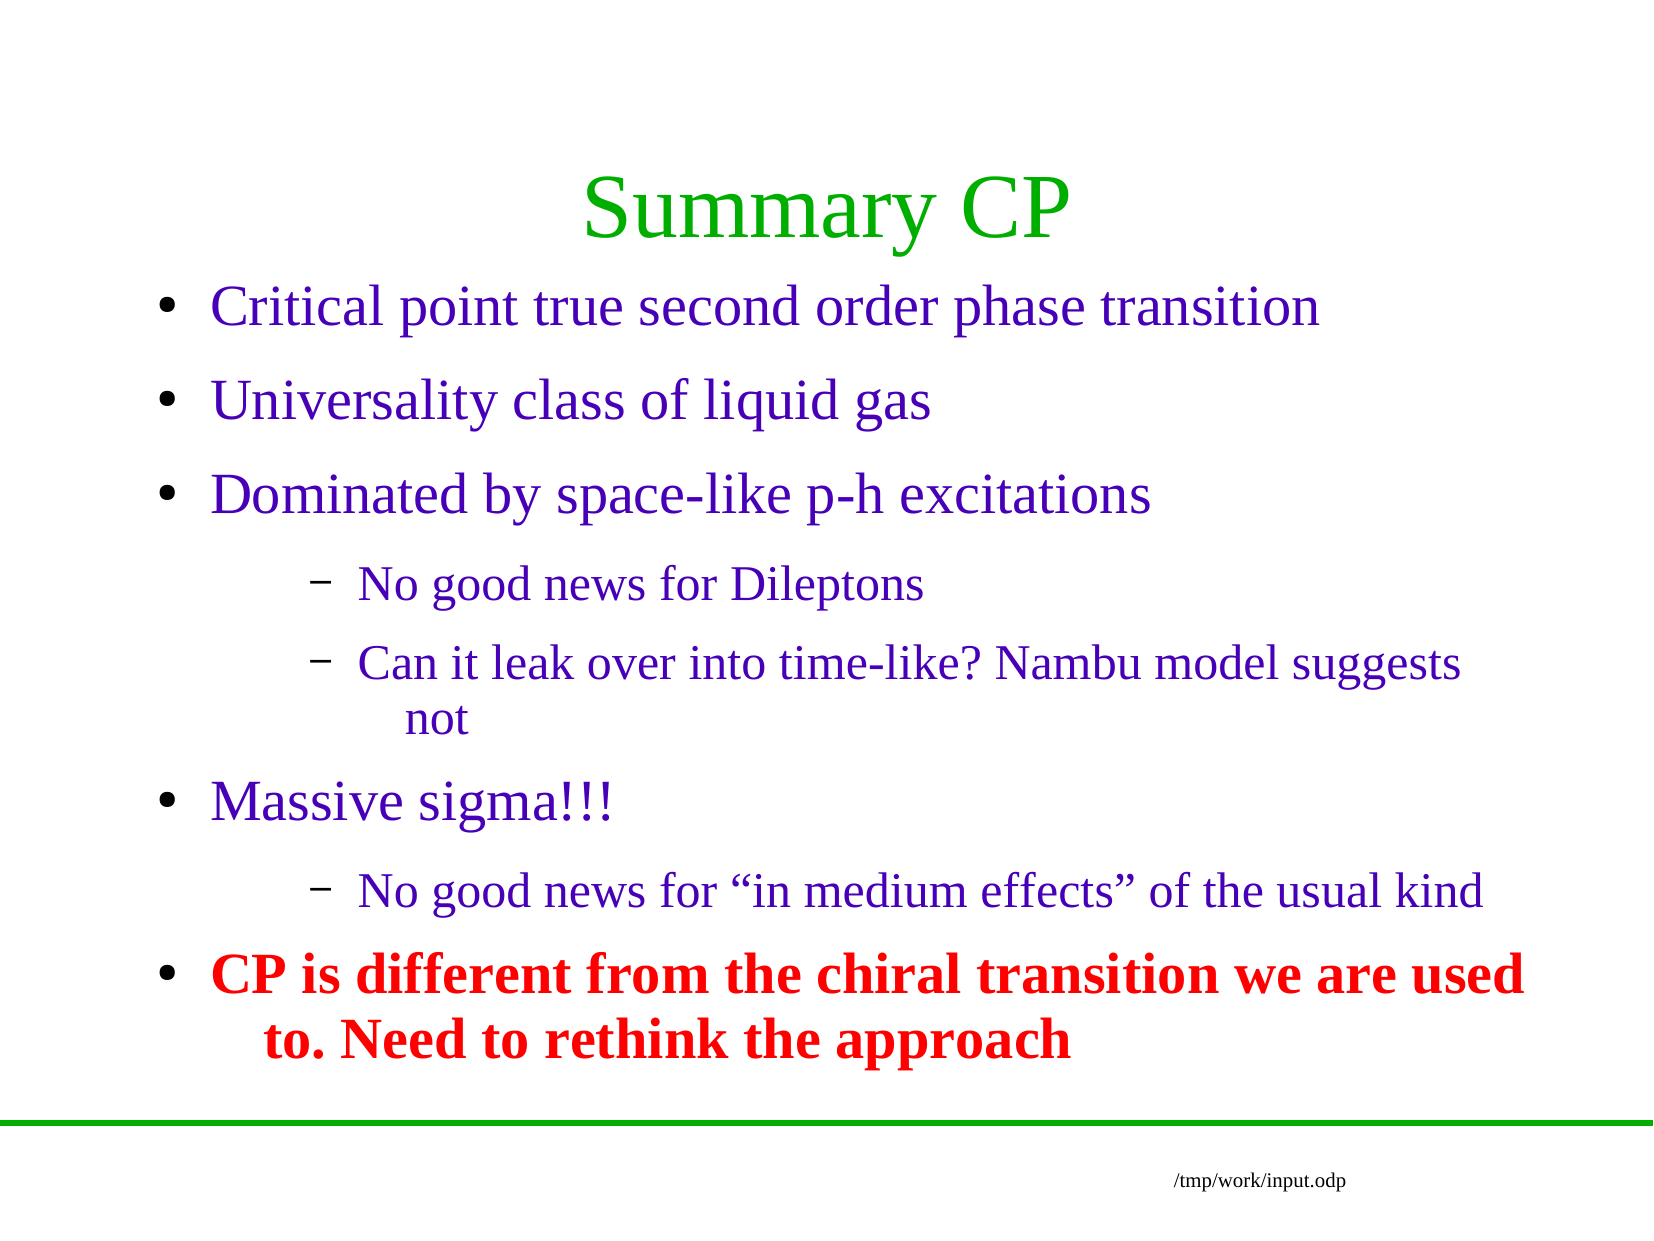

# Summary CP
Critical point true second order phase transition
Universality class of liquid gas
Dominated by space-like p-h excitations
No good news for Dileptons
Can it leak over into time-like? Nambu model suggests not
Massive sigma!!!
No good news for “in medium effects” of the usual kind
CP is different from the chiral transition we are used to. Need to rethink the approach